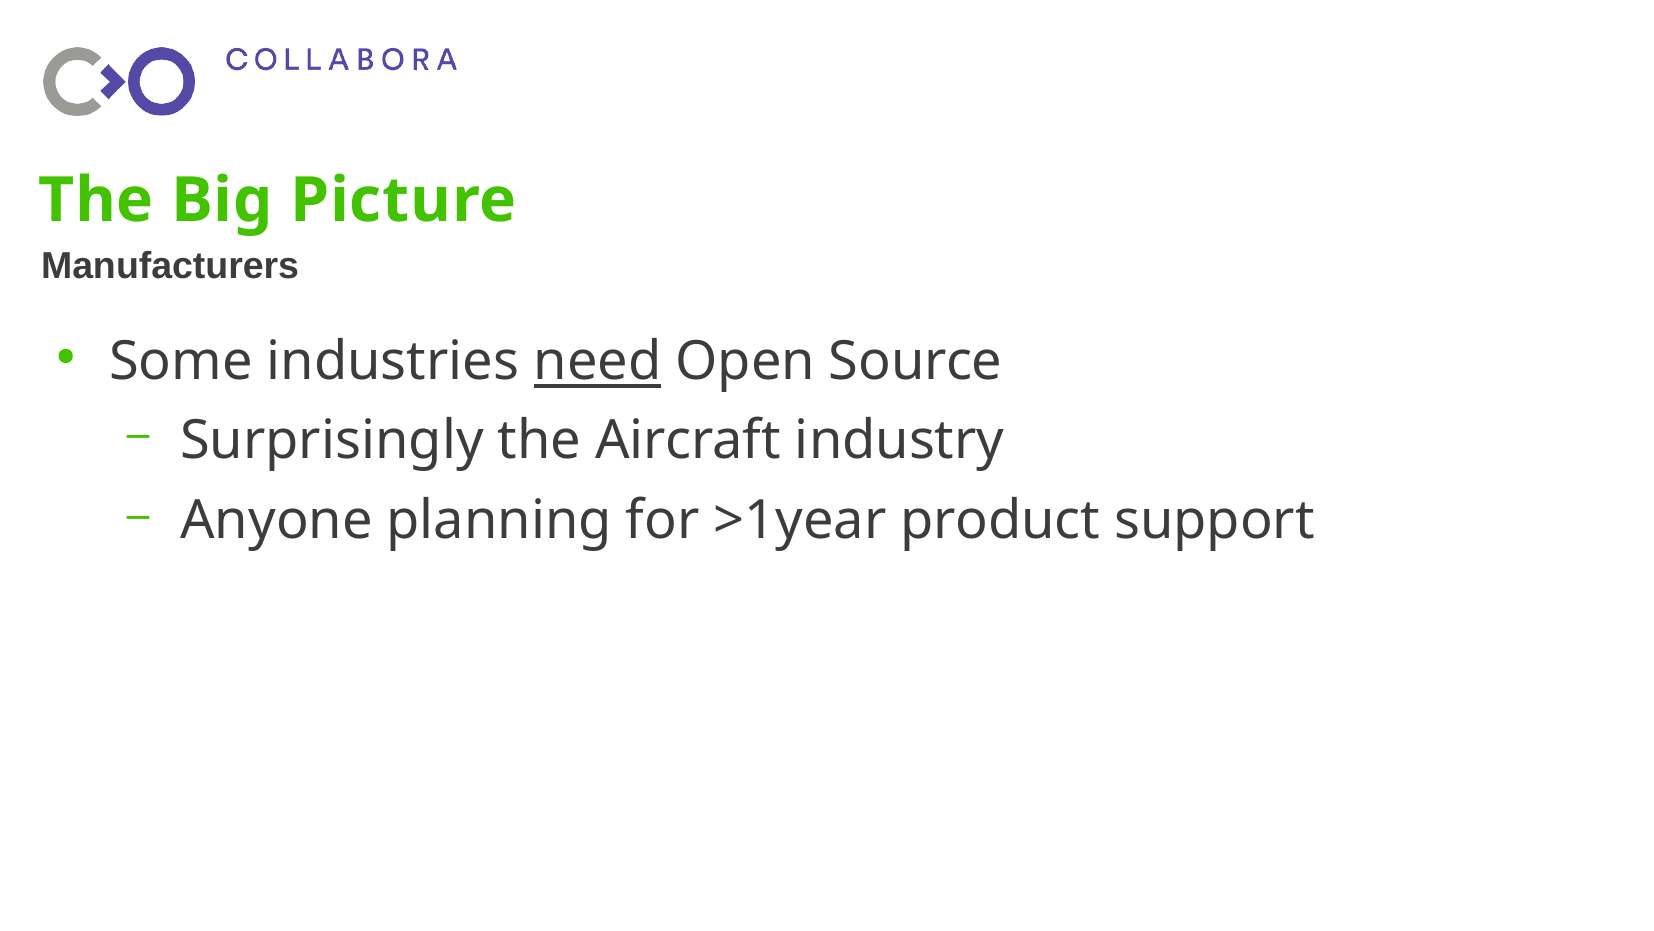

# The Big Picture
Manufacturers
Some industries need Open Source
Surprisingly the Aircraft industry
Anyone planning for >1year product support